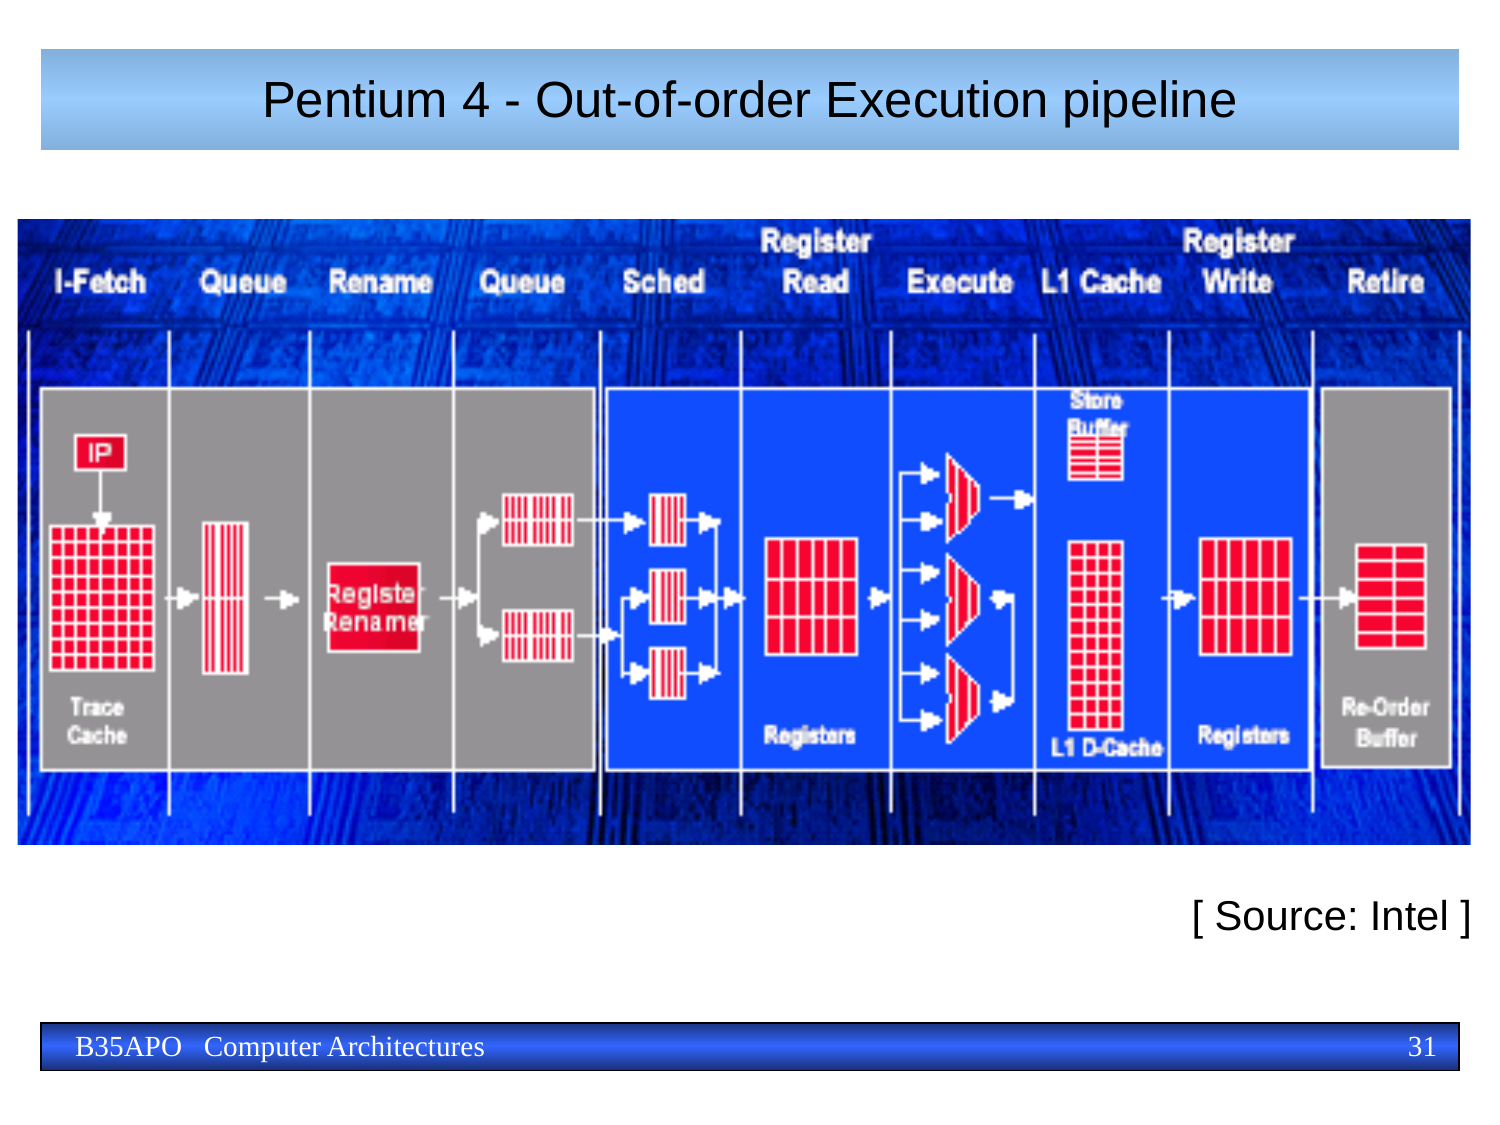

# Pentium 4 - Out-of-order Execution pipeline
[ Source: Intel ]
B35APO Computer Architectures
31